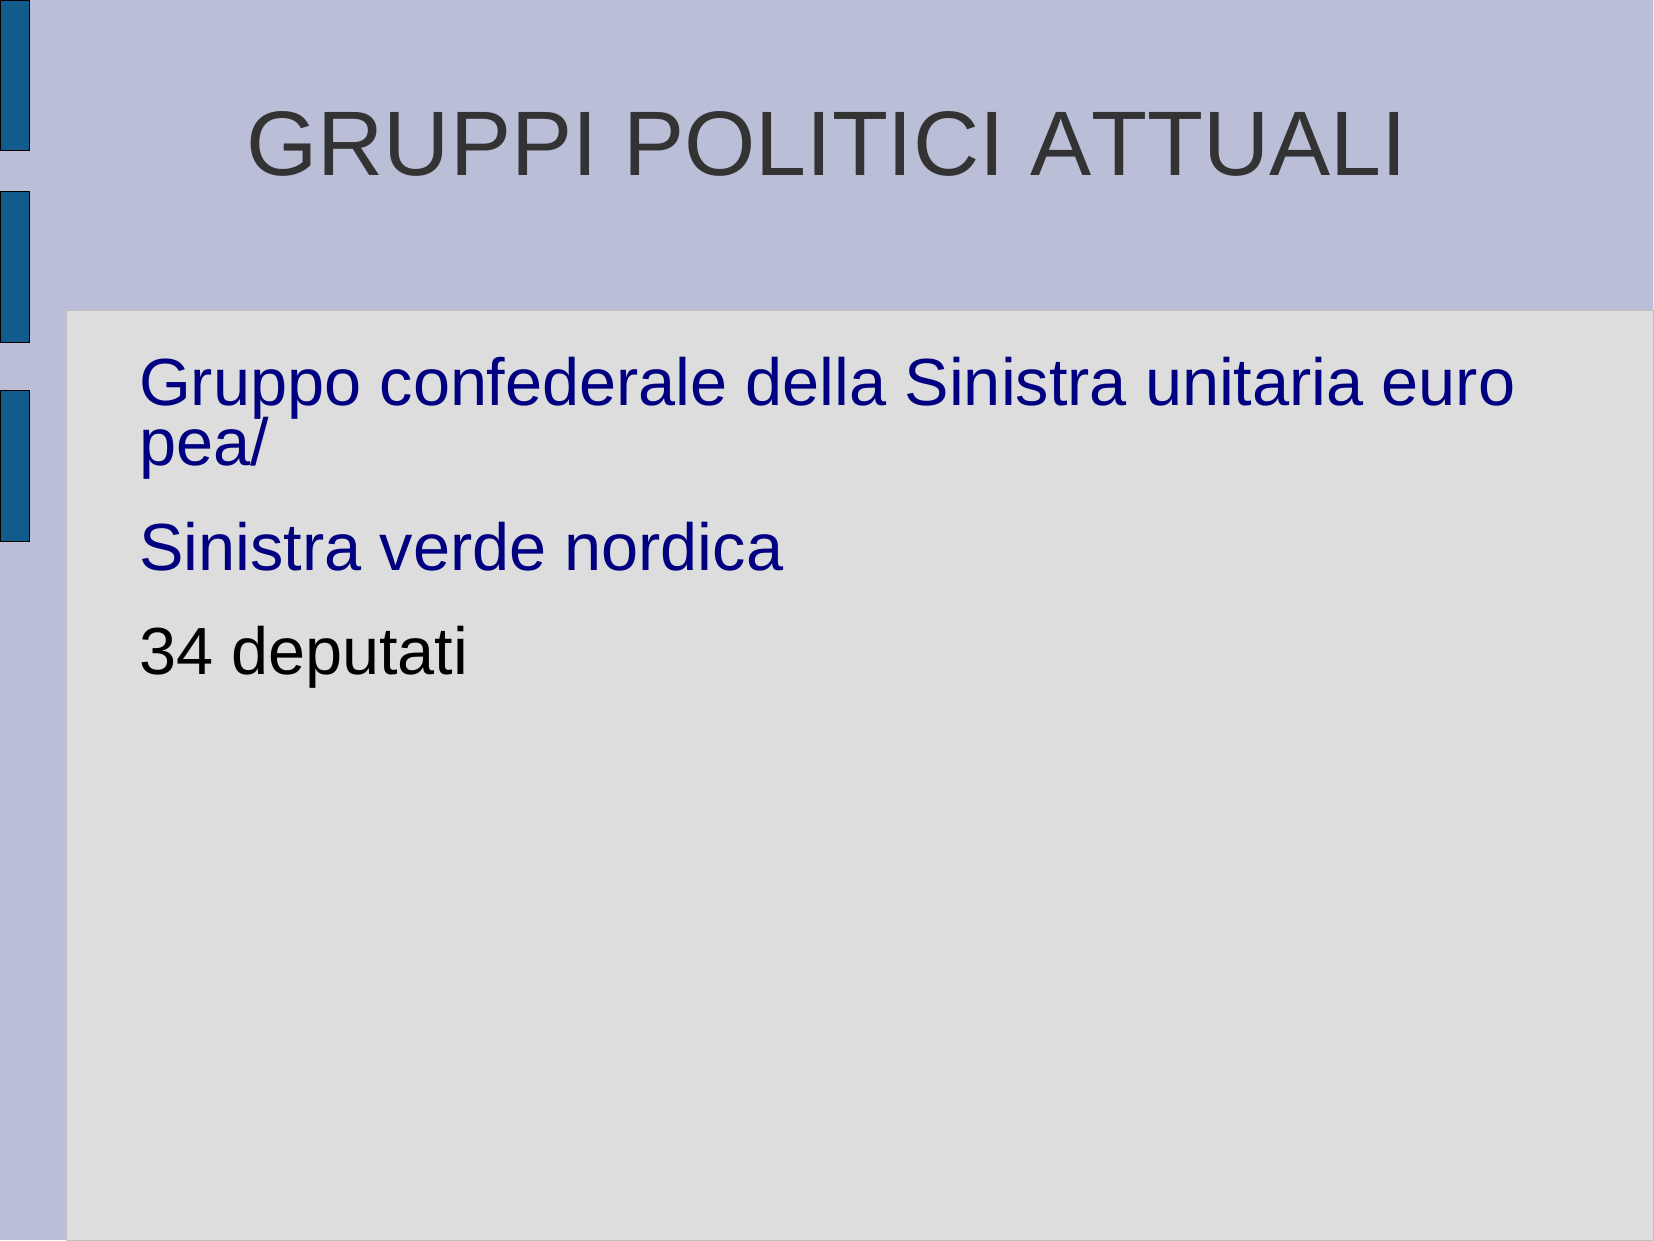

# GRUPPI POLITICI ATTUALI
Gruppo confederale della Sinistra unitaria europea/
Sinistra verde nordica
34 deputati